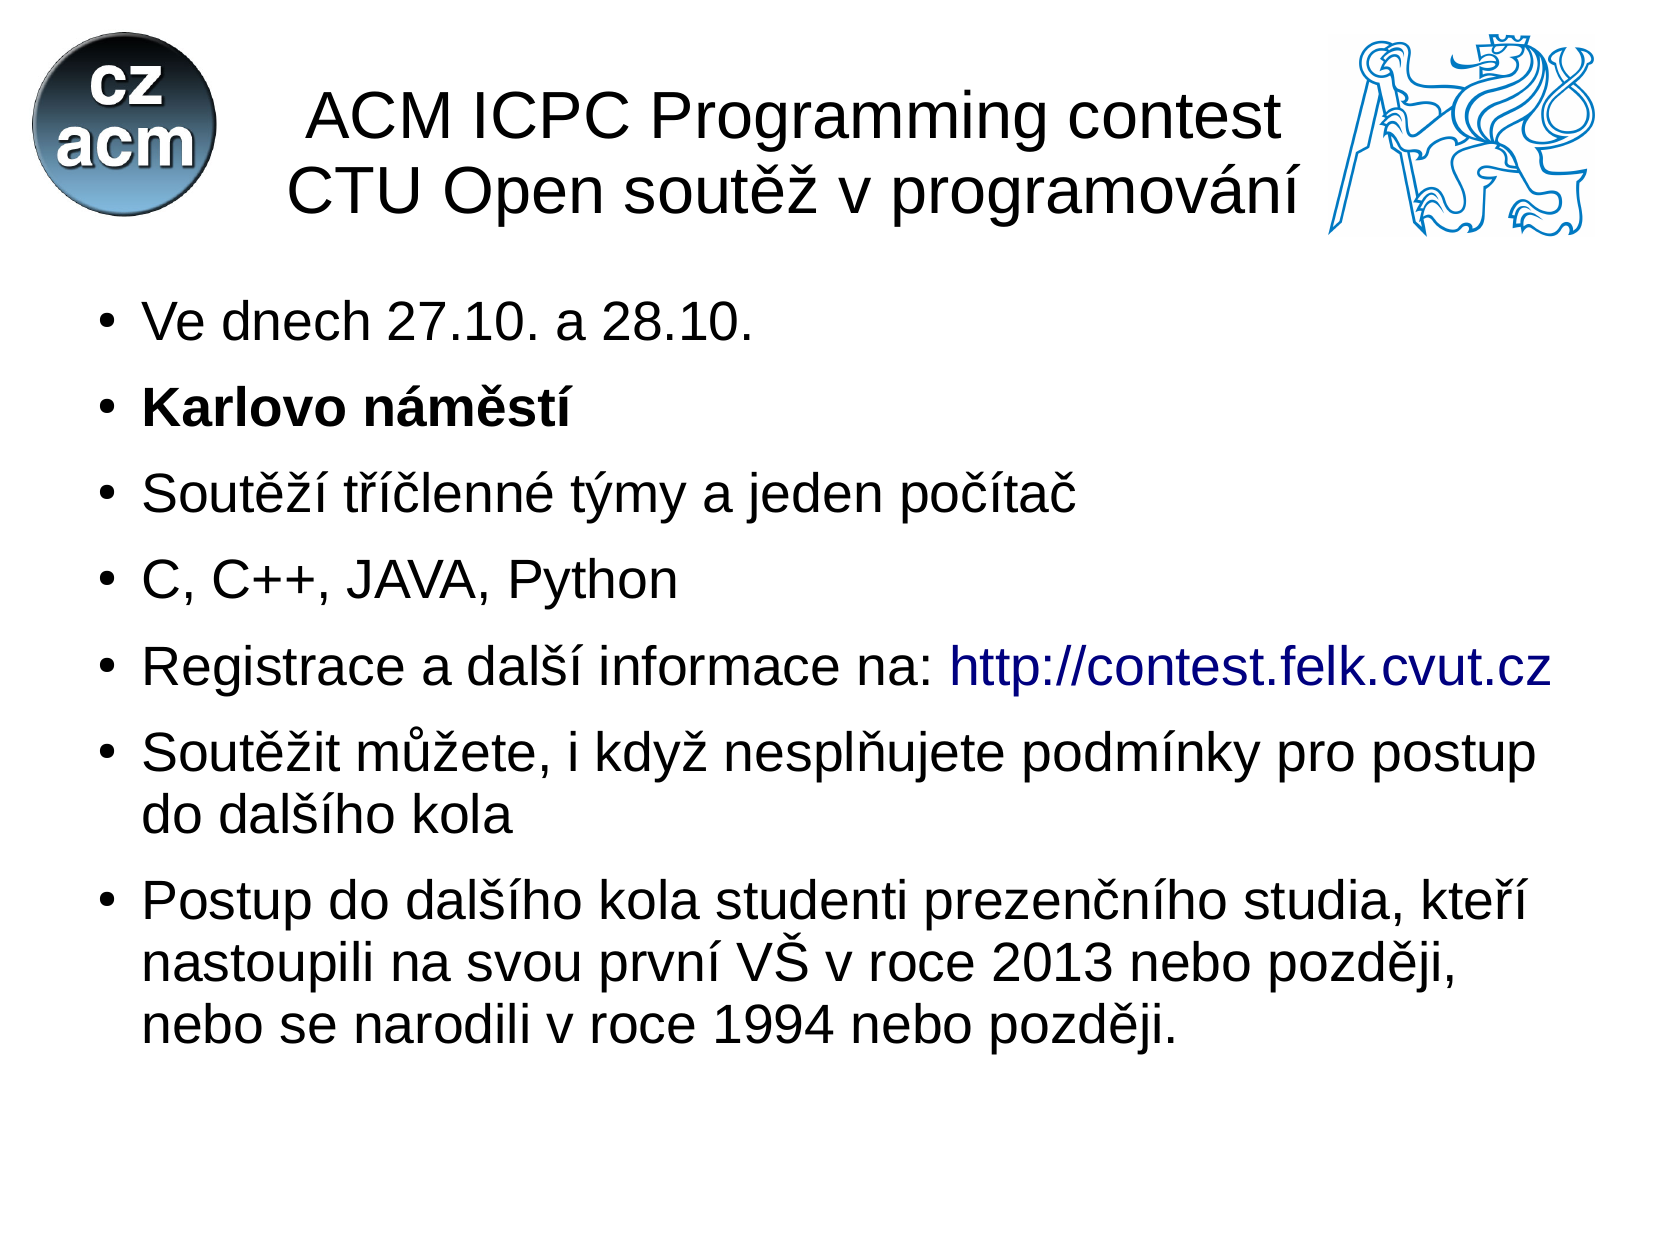

# ACM ICPC Programming contest CTU Open soutěž v programování
Ve dnech 27.10. a 28.10.
Karlovo náměstí
Soutěží tříčlenné týmy a jeden počítač
C, C++, JAVA, Python
Registrace a další informace na: http://contest.felk.cvut.cz
Soutěžit můžete, i když nesplňujete podmínky pro postup do dalšího kola
Postup do dalšího kola studenti prezenčního studia, kteří nastoupili na svou první VŠ v roce 2013 nebo později, nebo se narodili v roce 1994 nebo později.